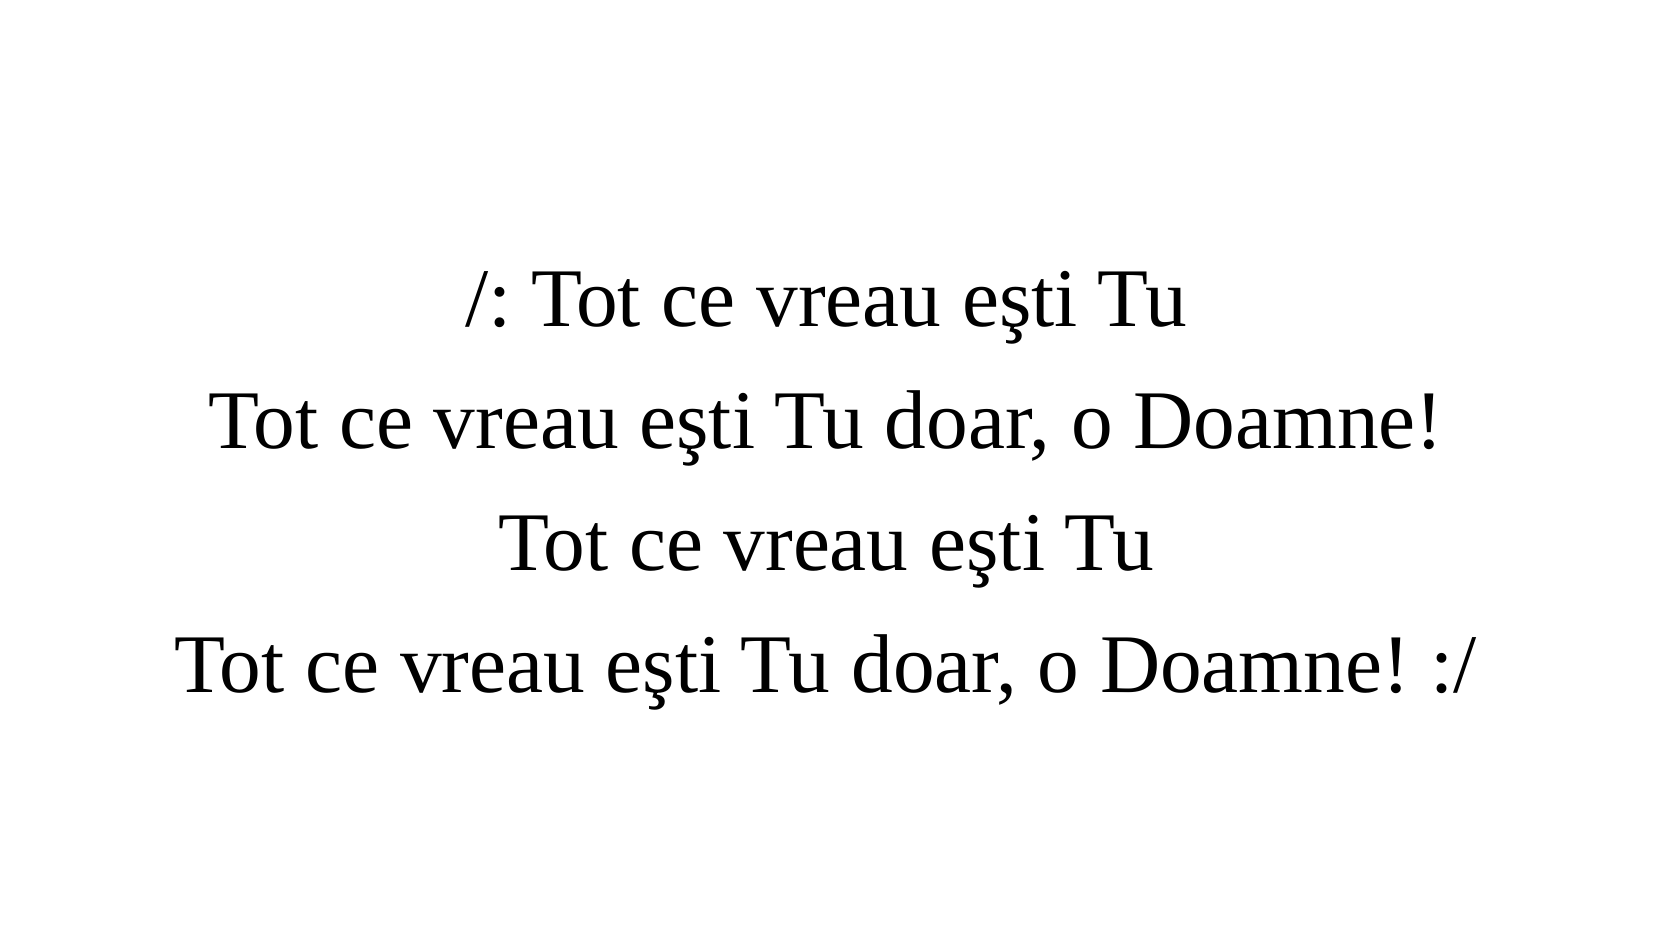

# /: Tot ce vreau eşti Tu
Tot ce vreau eşti Tu doar, o Doamne!
Tot ce vreau eşti Tu
Tot ce vreau eşti Tu doar, o Doamne! :/